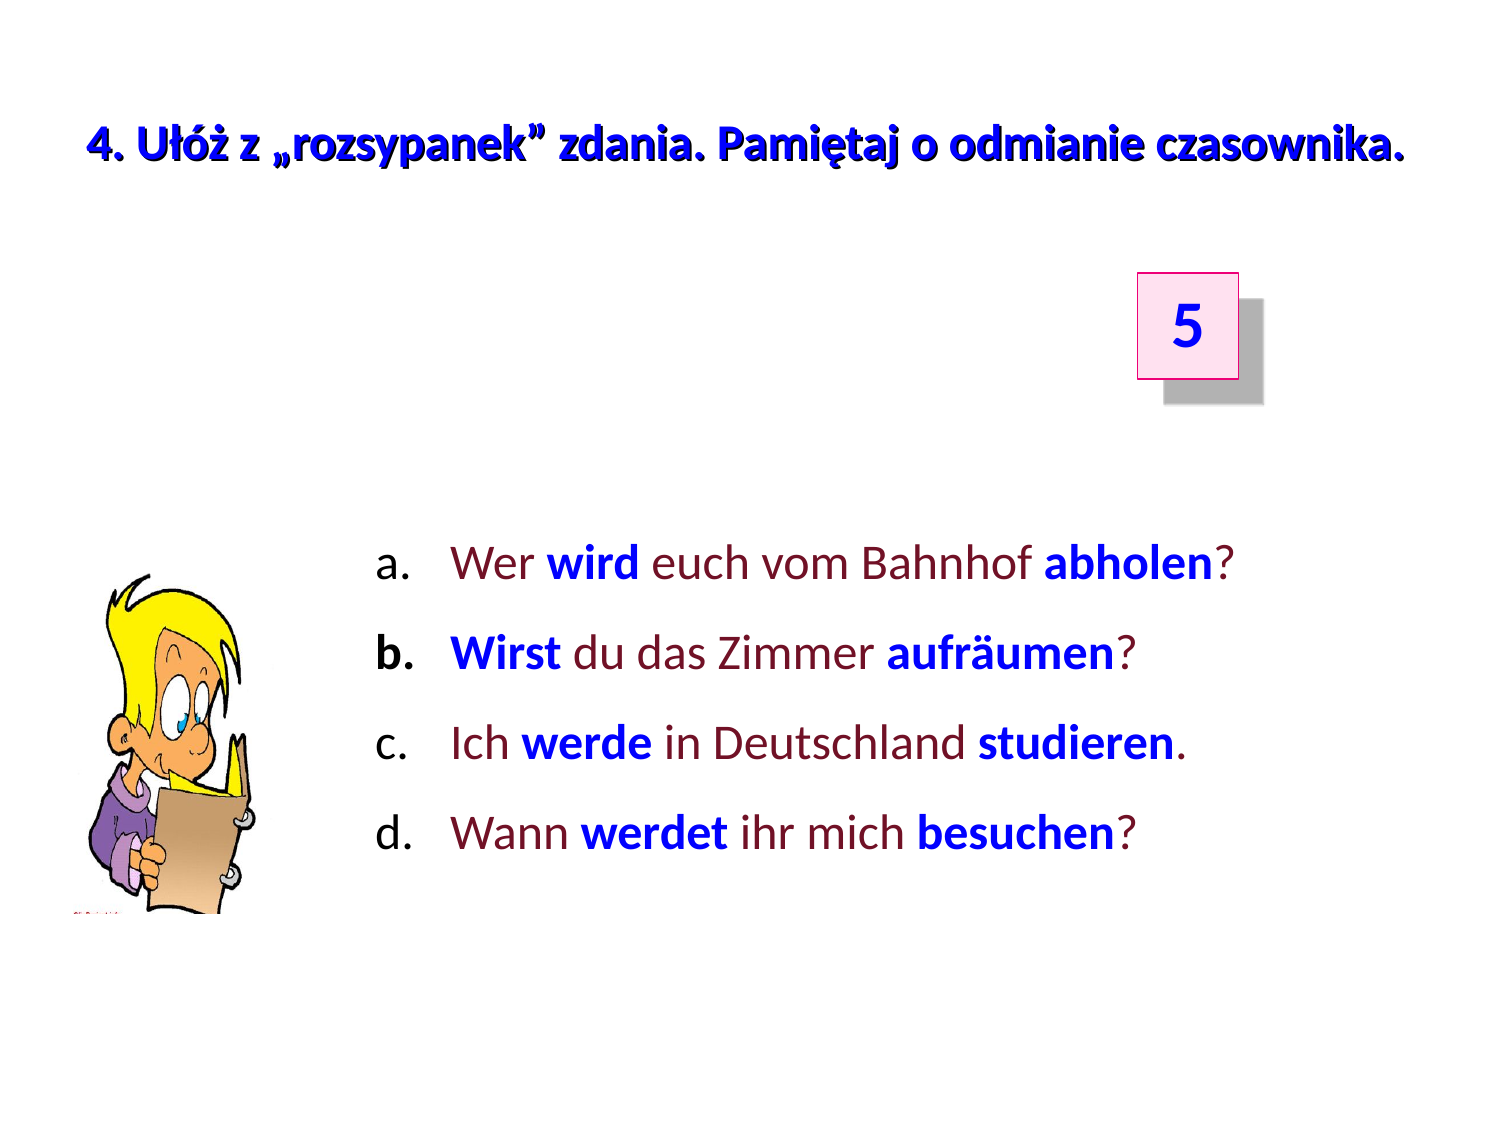

4. Ułóż z „rozsypanek” zdania. Pamiętaj o odmianie czasownika.
5
Wer wird euch vom Bahnhof abholen?
Wirst du das Zimmer aufräumen?
Ich werde in Deutschland studieren.
Wann werdet ihr mich besuchen?